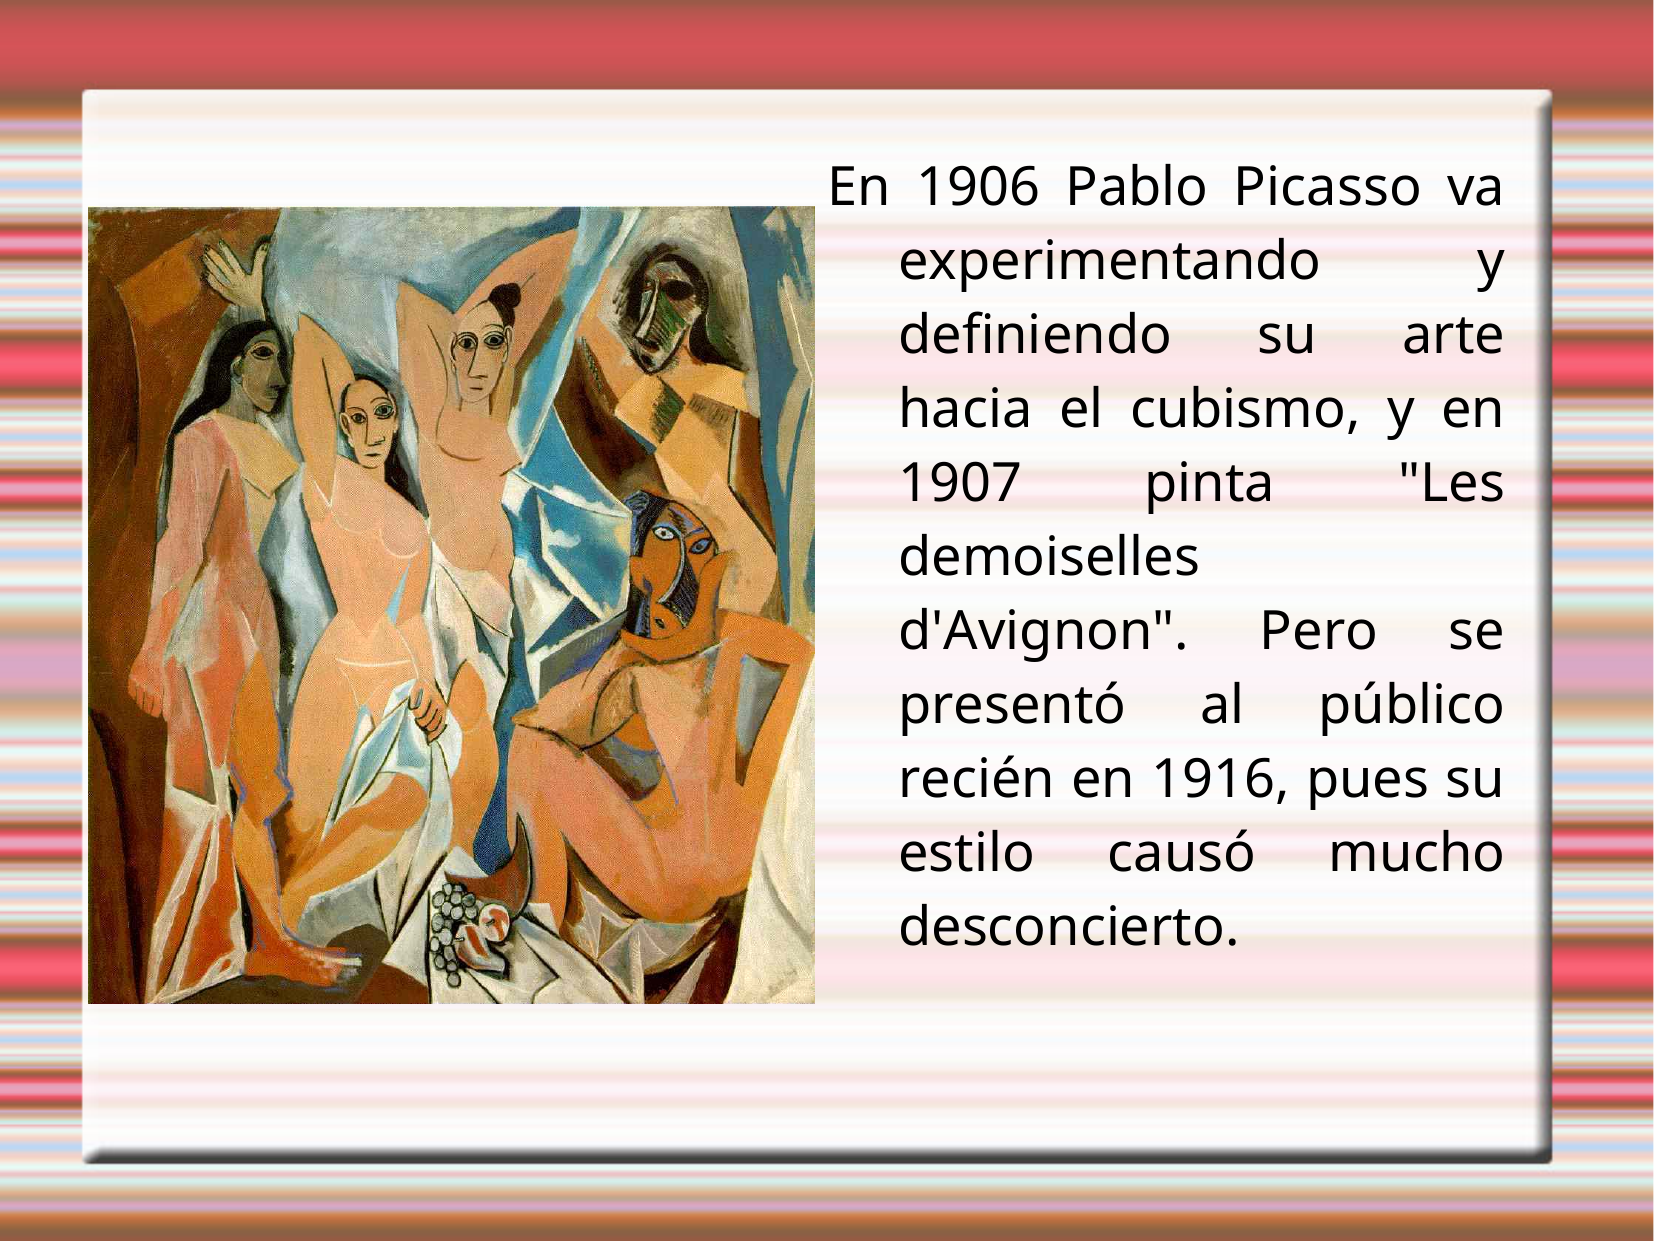

#
En 1906 Pablo Picasso va experimentando y definiendo su arte hacia el cubismo, y en 1907 pinta "Les demoiselles d'Avignon". Pero se presentó al público recién en 1916, pues su estilo causó mucho desconcierto.